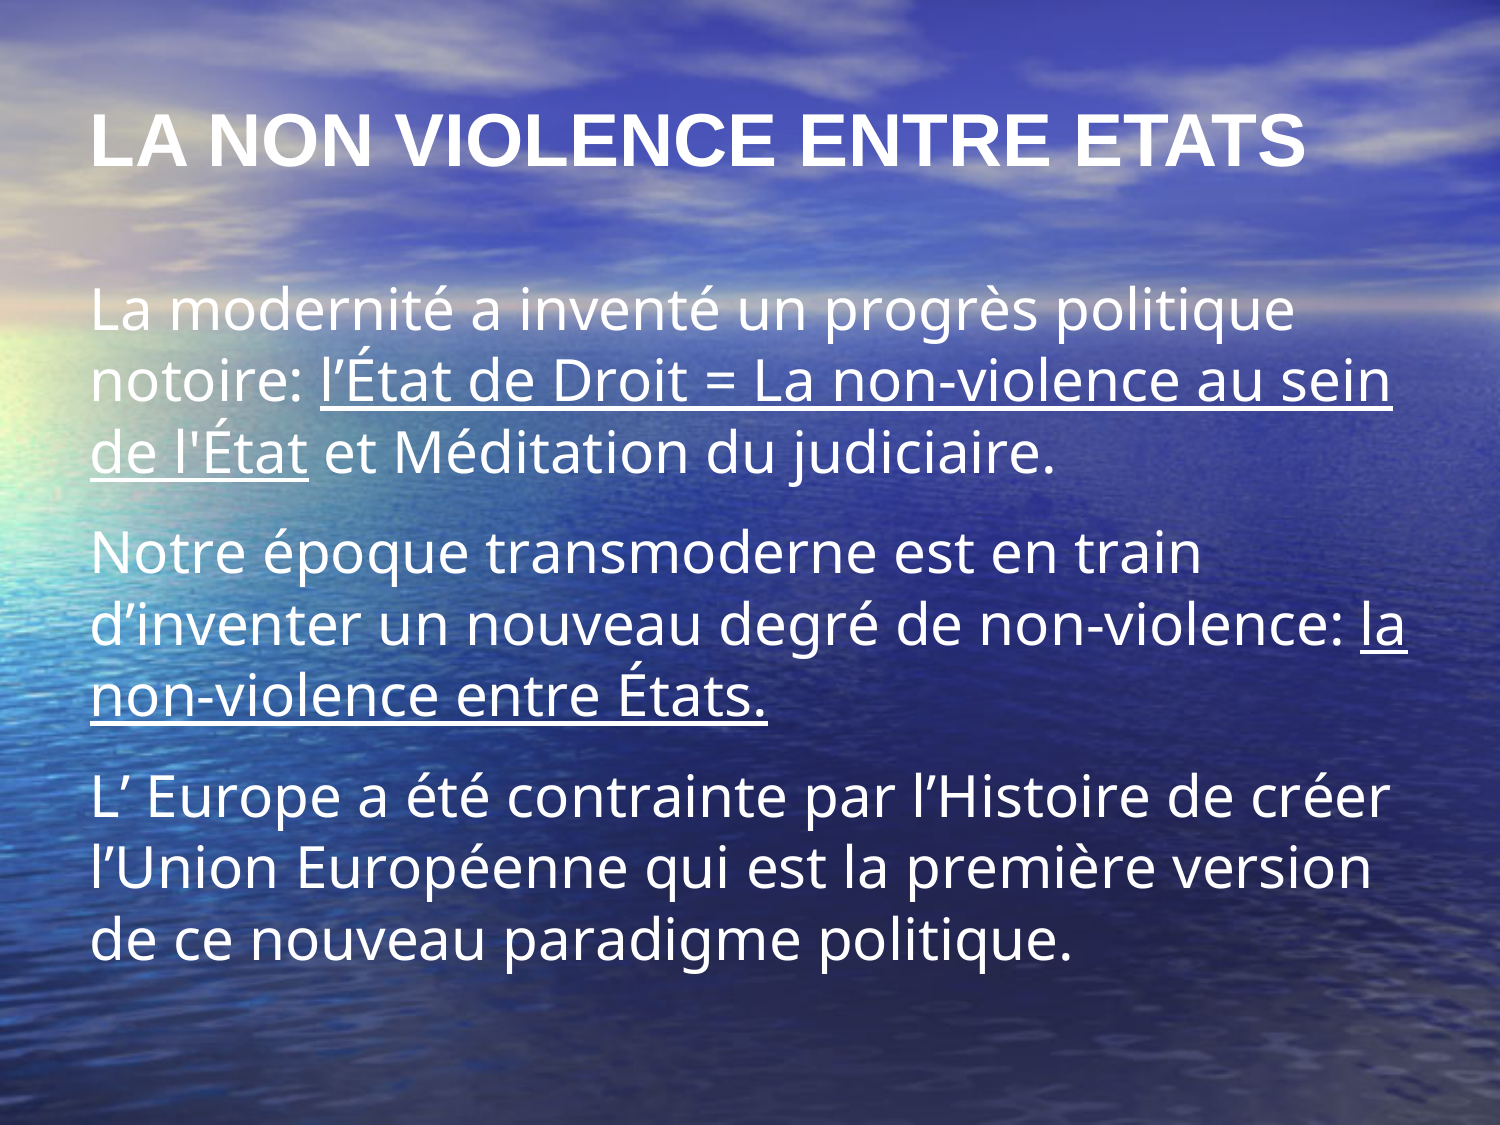

# LA NON VIOLENCE ENTRE ETATS
La modernité a inventé un progrès politique notoire: l’État de Droit = La non-violence au sein de l'État et Méditation du judiciaire.
Notre époque transmoderne est en train d’inventer un nouveau degré de non-violence: la non-violence entre États.
L’ Europe a été contrainte par l’Histoire de créer l’Union Européenne qui est la première version de ce nouveau paradigme politique.